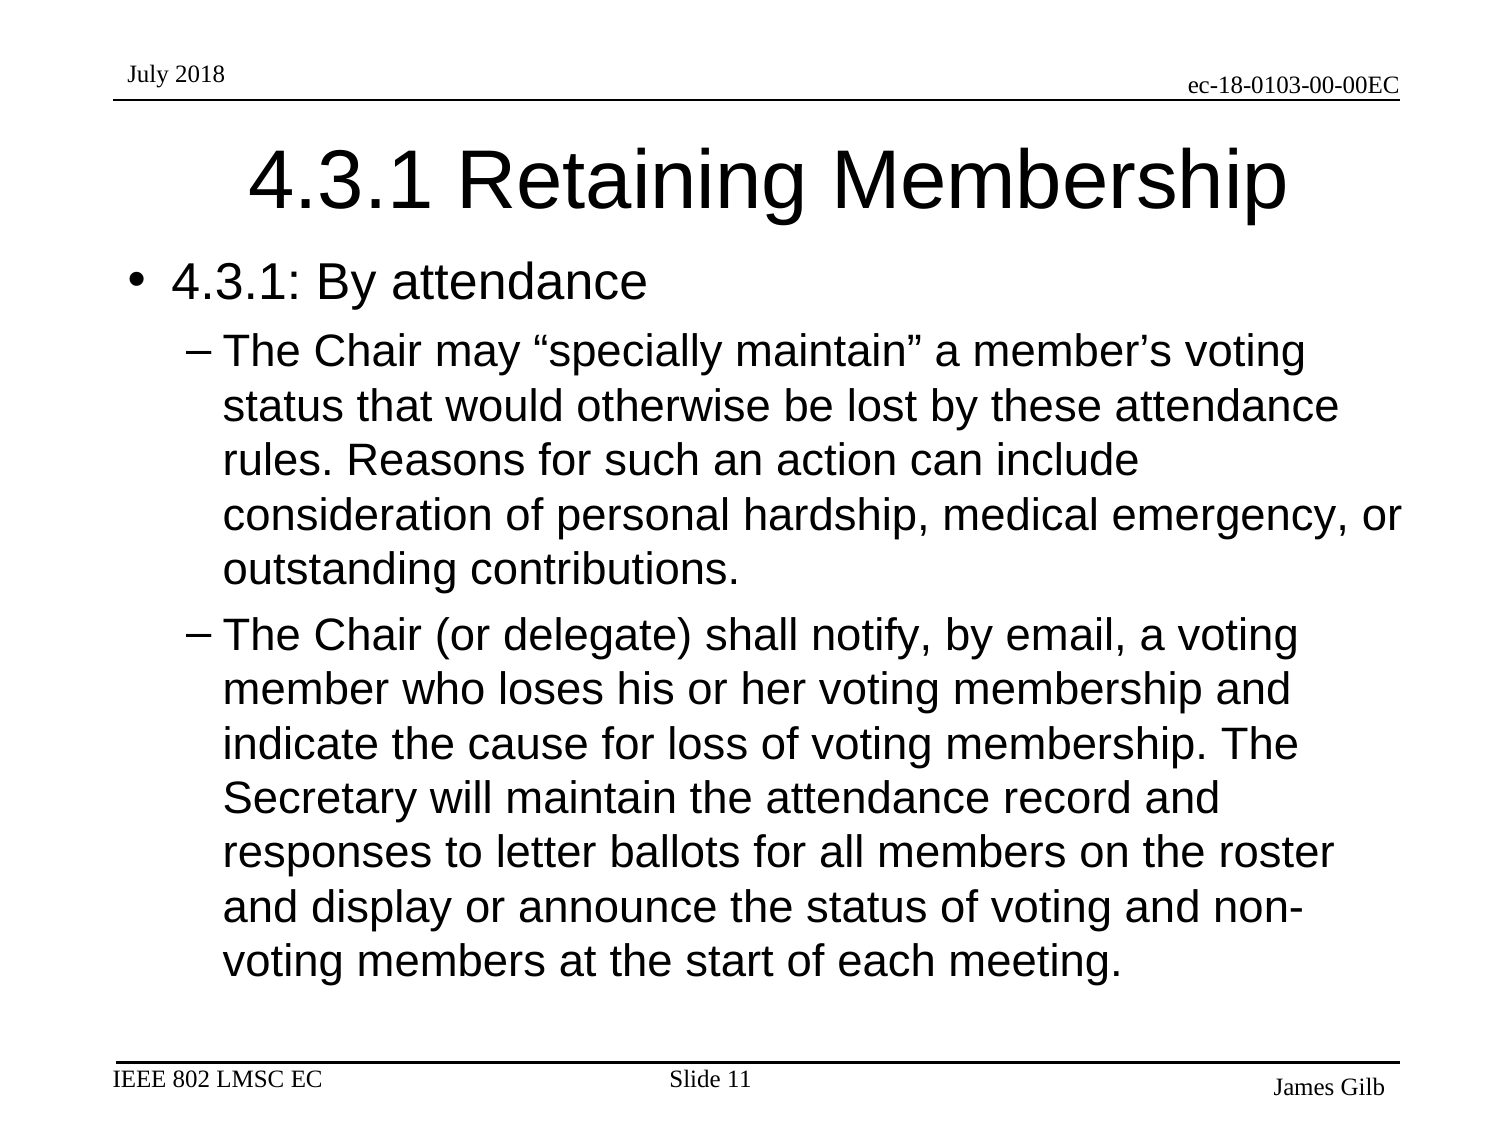

# 4.3.1 Retaining Membership
4.3.1: By attendance
The Chair may “specially maintain” a member’s voting status that would otherwise be lost by these attendance rules. Reasons for such an action can include consideration of personal hardship, medical emergency, or outstanding contributions.
The Chair (or delegate) shall notify, by email, a voting member who loses his or her voting membership and indicate the cause for loss of voting membership. The Secretary will maintain the attendance record and responses to letter ballots for all members on the roster and display or announce the status of voting and non-voting members at the start of each meeting.
11